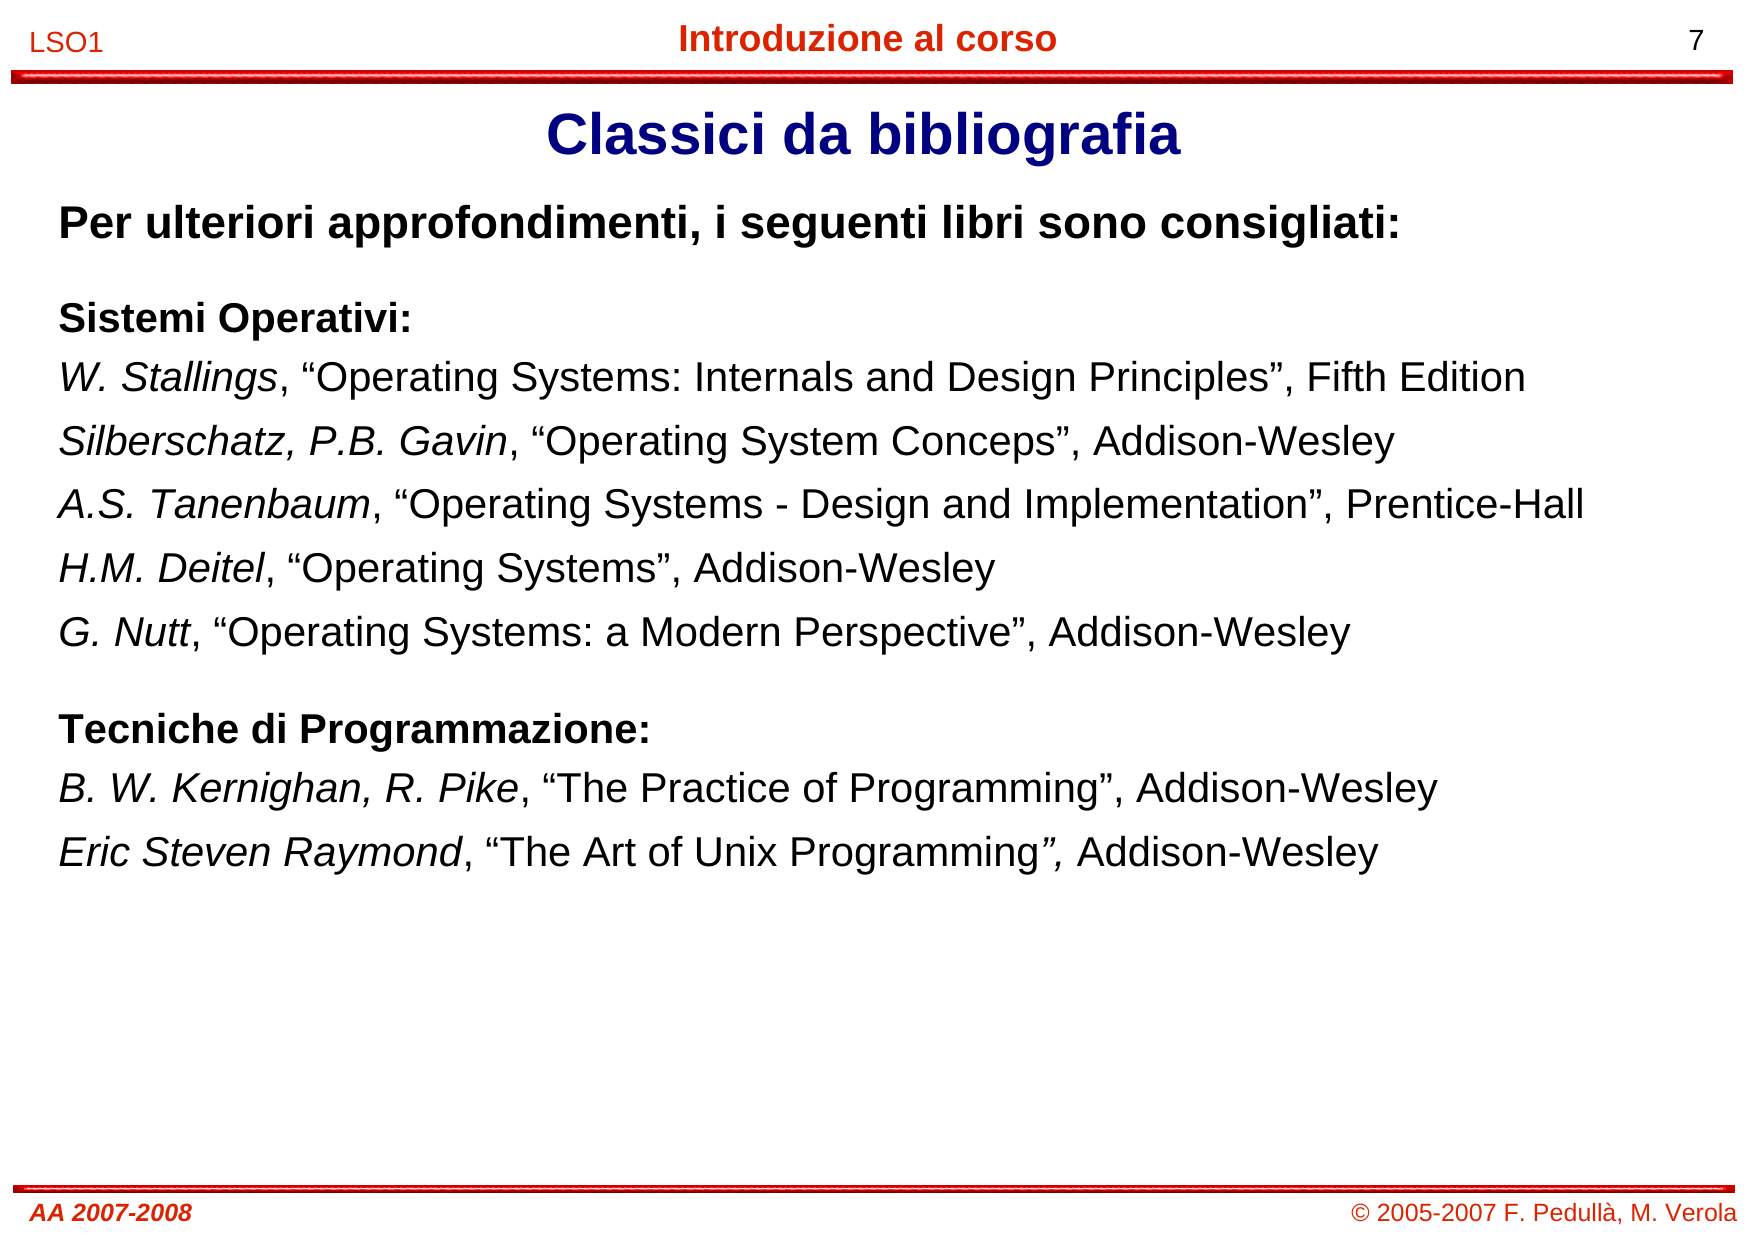

Classici da bibliografia
# Per ulteriori approfondimenti, i seguenti libri sono consigliati:
Sistemi Operativi:
W. Stallings, “Operating Systems: Internals and Design Principles”, Fifth Edition
Silberschatz, P.B. Gavin, “Operating System Conceps”, Addison-Wesley
A.S. Tanenbaum, “Operating Systems - Design and Implementation”, Prentice-Hall
H.M. Deitel, “Operating Systems”, Addison-Wesley
G. Nutt, “Operating Systems: a Modern Perspective”, Addison-Wesley
Tecniche di Programmazione:
B. W. Kernighan, R. Pike, “The Practice of Programming”, Addison-Wesley
Eric Steven Raymond, “The Art of Unix Programming”, Addison-Wesley